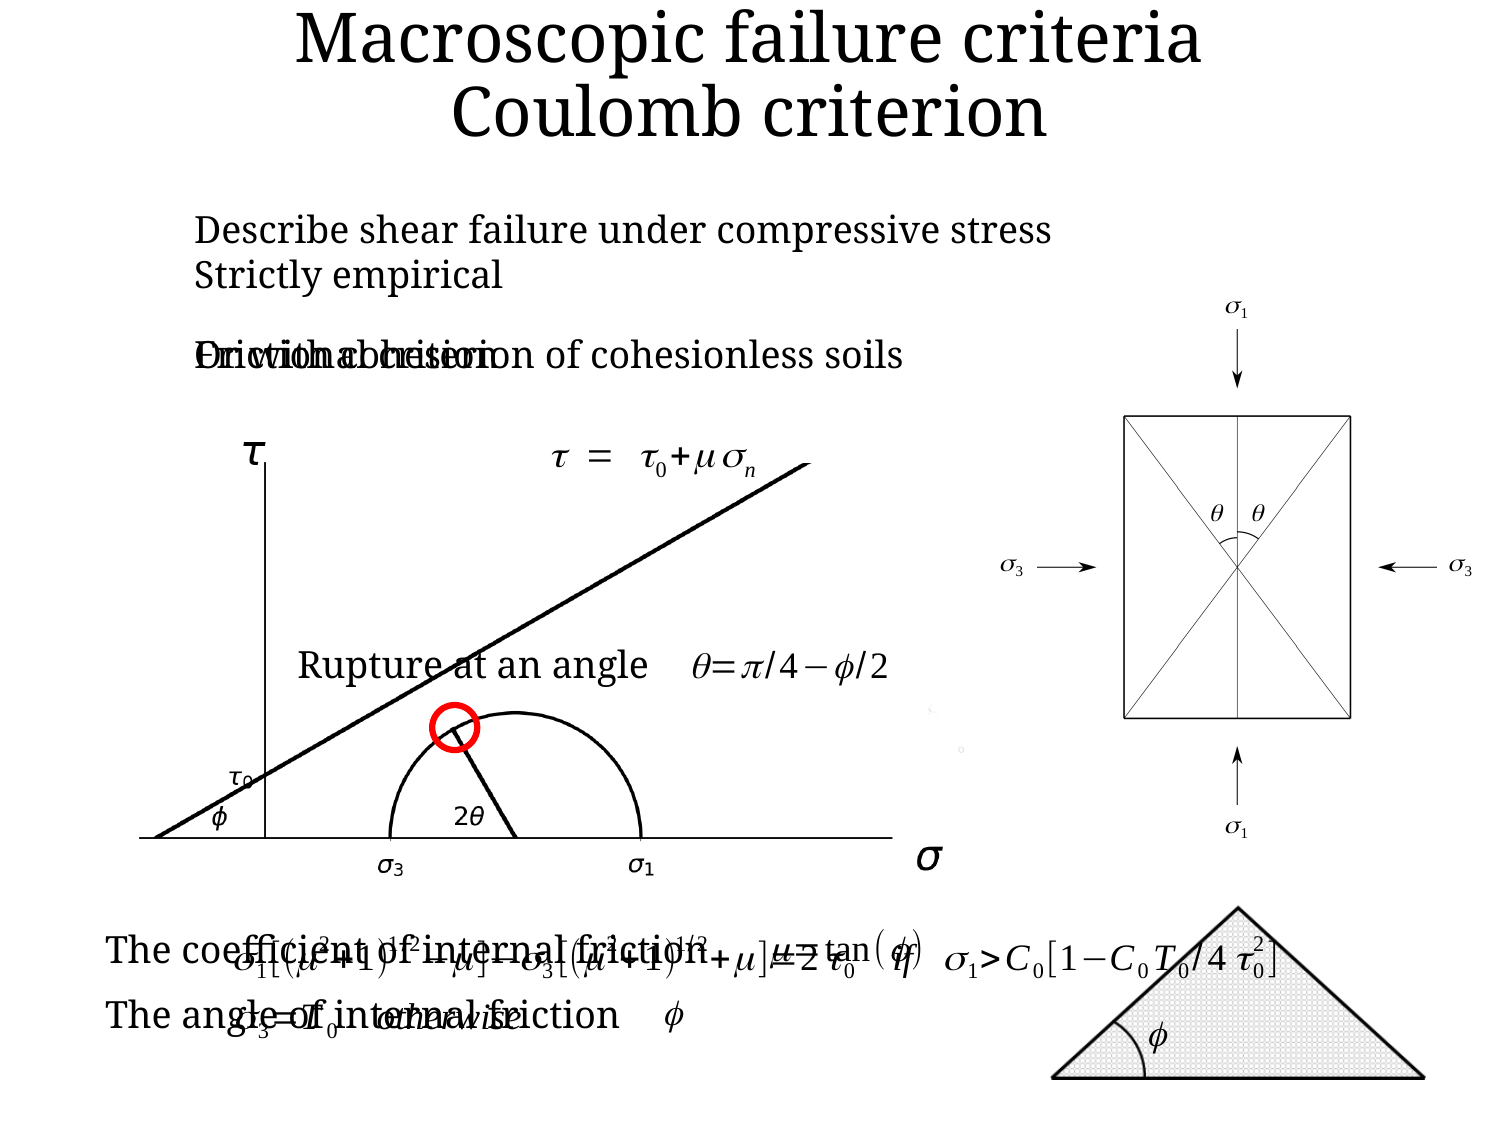

# Macroscopic failure criteria Coulomb criterion
Describe shear failure under compressive stress
Strictly empirical
Frictional criterion of cohesionless soils
Or with cohesion
Rupture at an angle
The coefficient of internal friction
The angle of internal friction